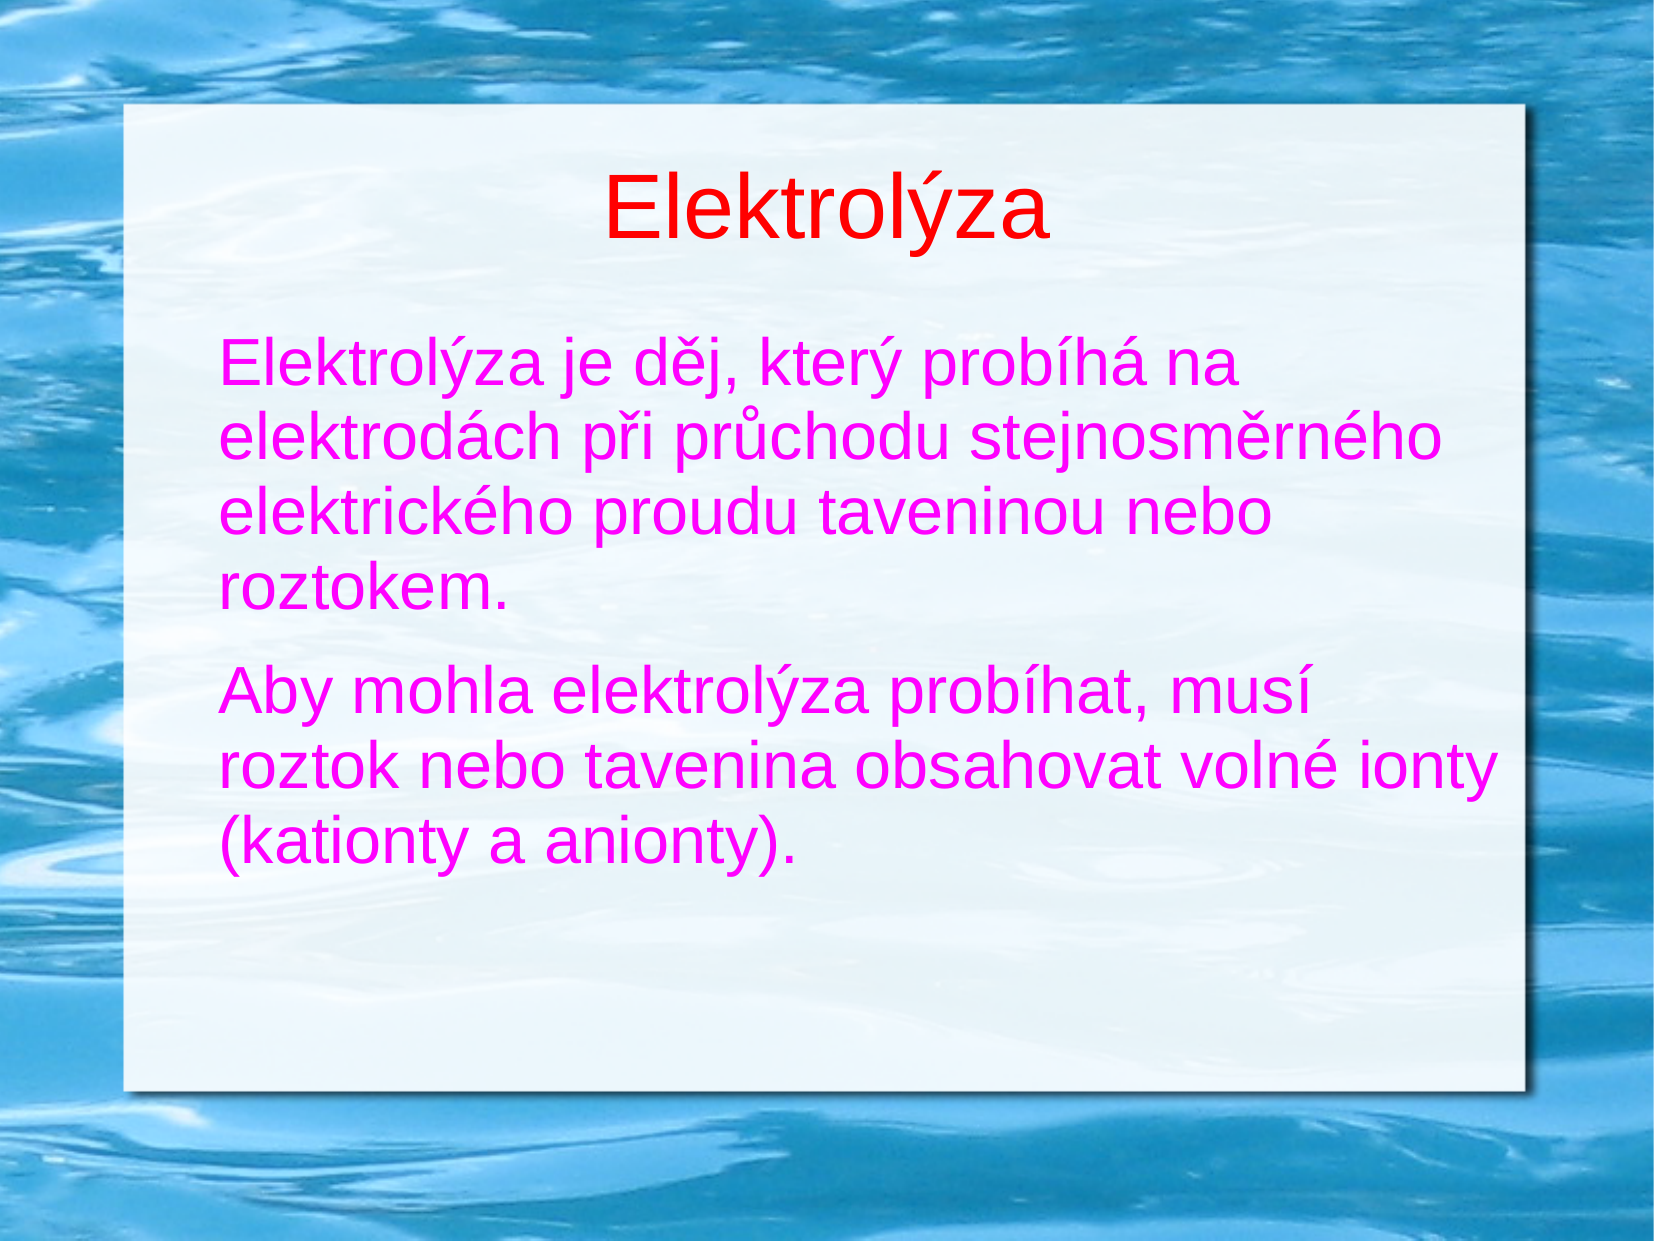

# Elektrolýza
Elektrolýza je děj, který probíhá na elektrodách při průchodu stejnosměrného elektrického proudu taveninou nebo roztokem.
Aby mohla elektrolýza probíhat, musí roztok nebo tavenina obsahovat volné ionty (kationty a anionty).